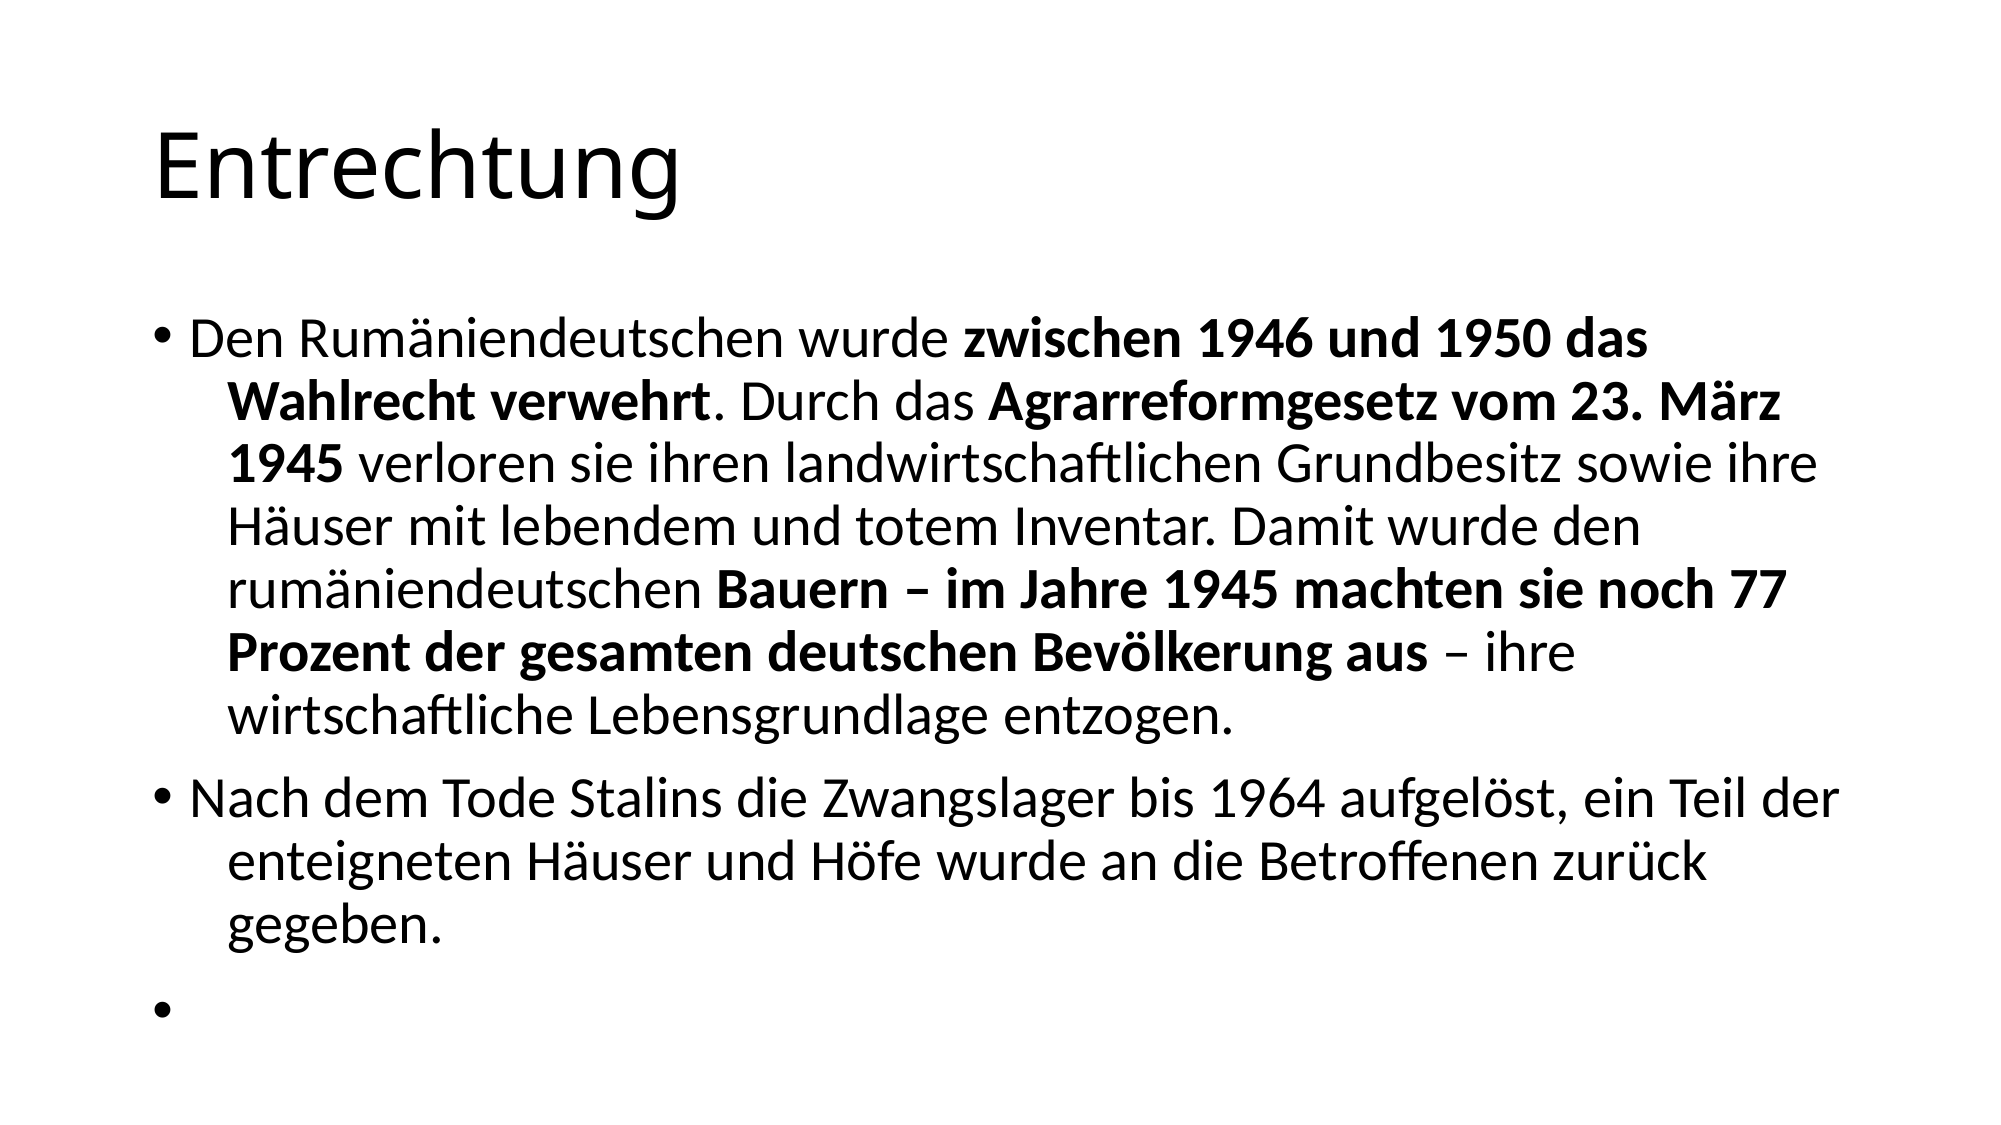

# Entrechtung
Den Rumäniendeutschen wurde zwischen 1946 und 1950 das Wahlrecht verwehrt. Durch das Agrarreformgesetz vom 23. März 1945 verloren sie ihren landwirtschaftlichen Grundbesitz sowie ihre Häuser mit lebendem und totem Inventar. Damit wurde den rumäniendeutschen Bauern – im Jahre 1945 machten sie noch 77 Prozent der gesamten deutschen Bevölkerung aus – ihre wirtschaftliche Lebensgrundlage entzogen.
Nach dem Tode Stalins die Zwangslager bis 1964 aufgelöst, ein Teil der enteigneten Häuser und Höfe wurde an die Betroffenen zurück gegeben.